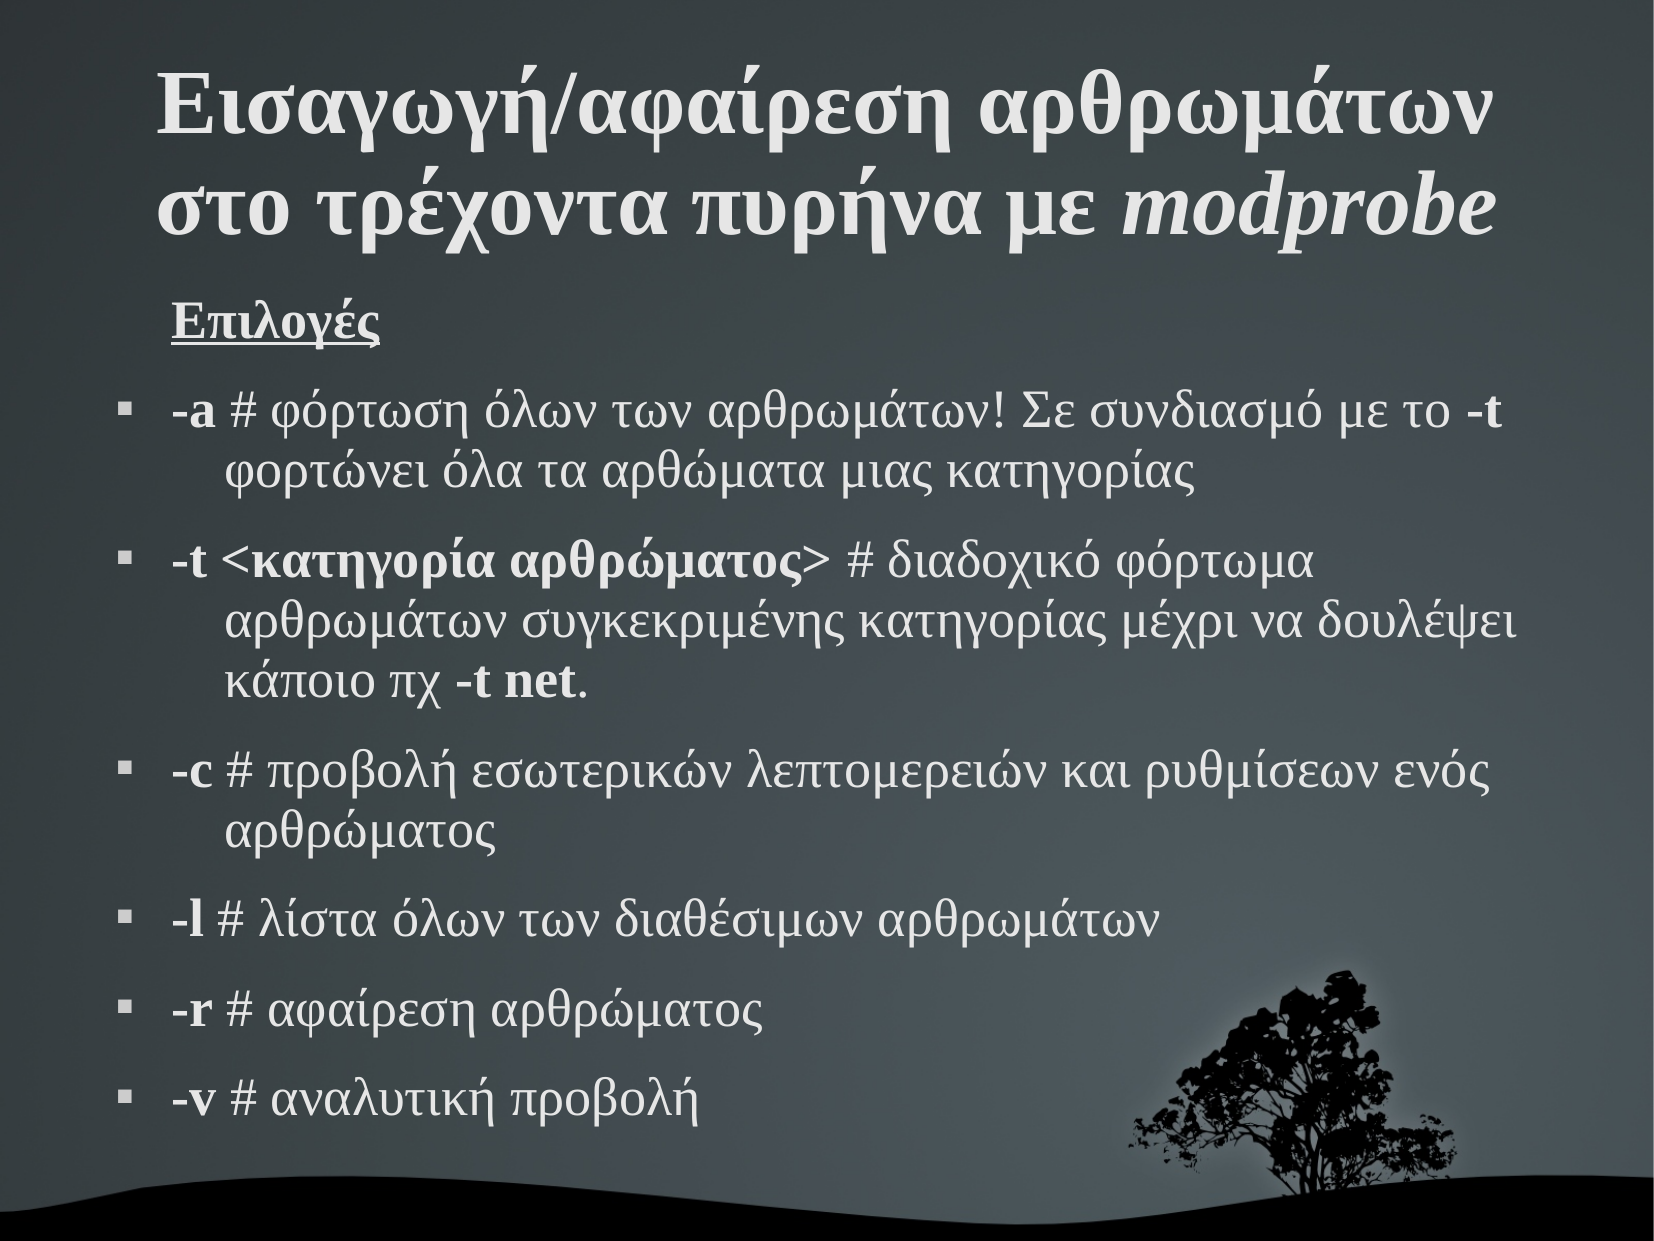

Εισαγωγή/αφαίρεση αρθρωμάτων στο τρέχοντα πυρήνα με modprobe
# Επιλογές
-a # φόρτωση όλων των αρθρωμάτων! Σε συνδιασμό με το -t φορτώνει όλα τα αρθώματα μιας κατηγορίας
-t <κατηγορία αρθρώματος> # διαδοχικό φόρτωμα αρθρωμάτων συγκεκριμένης κατηγορίας μέχρι να δουλέψει κάποιο πχ -t net.
-c # προβολή εσωτερικών λεπτομερειών και ρυθμίσεων ενός αρθρώματος
-l # λίστα όλων των διαθέσιμων αρθρωμάτων
-r # αφαίρεση αρθρώματος
-v # αναλυτική προβολή